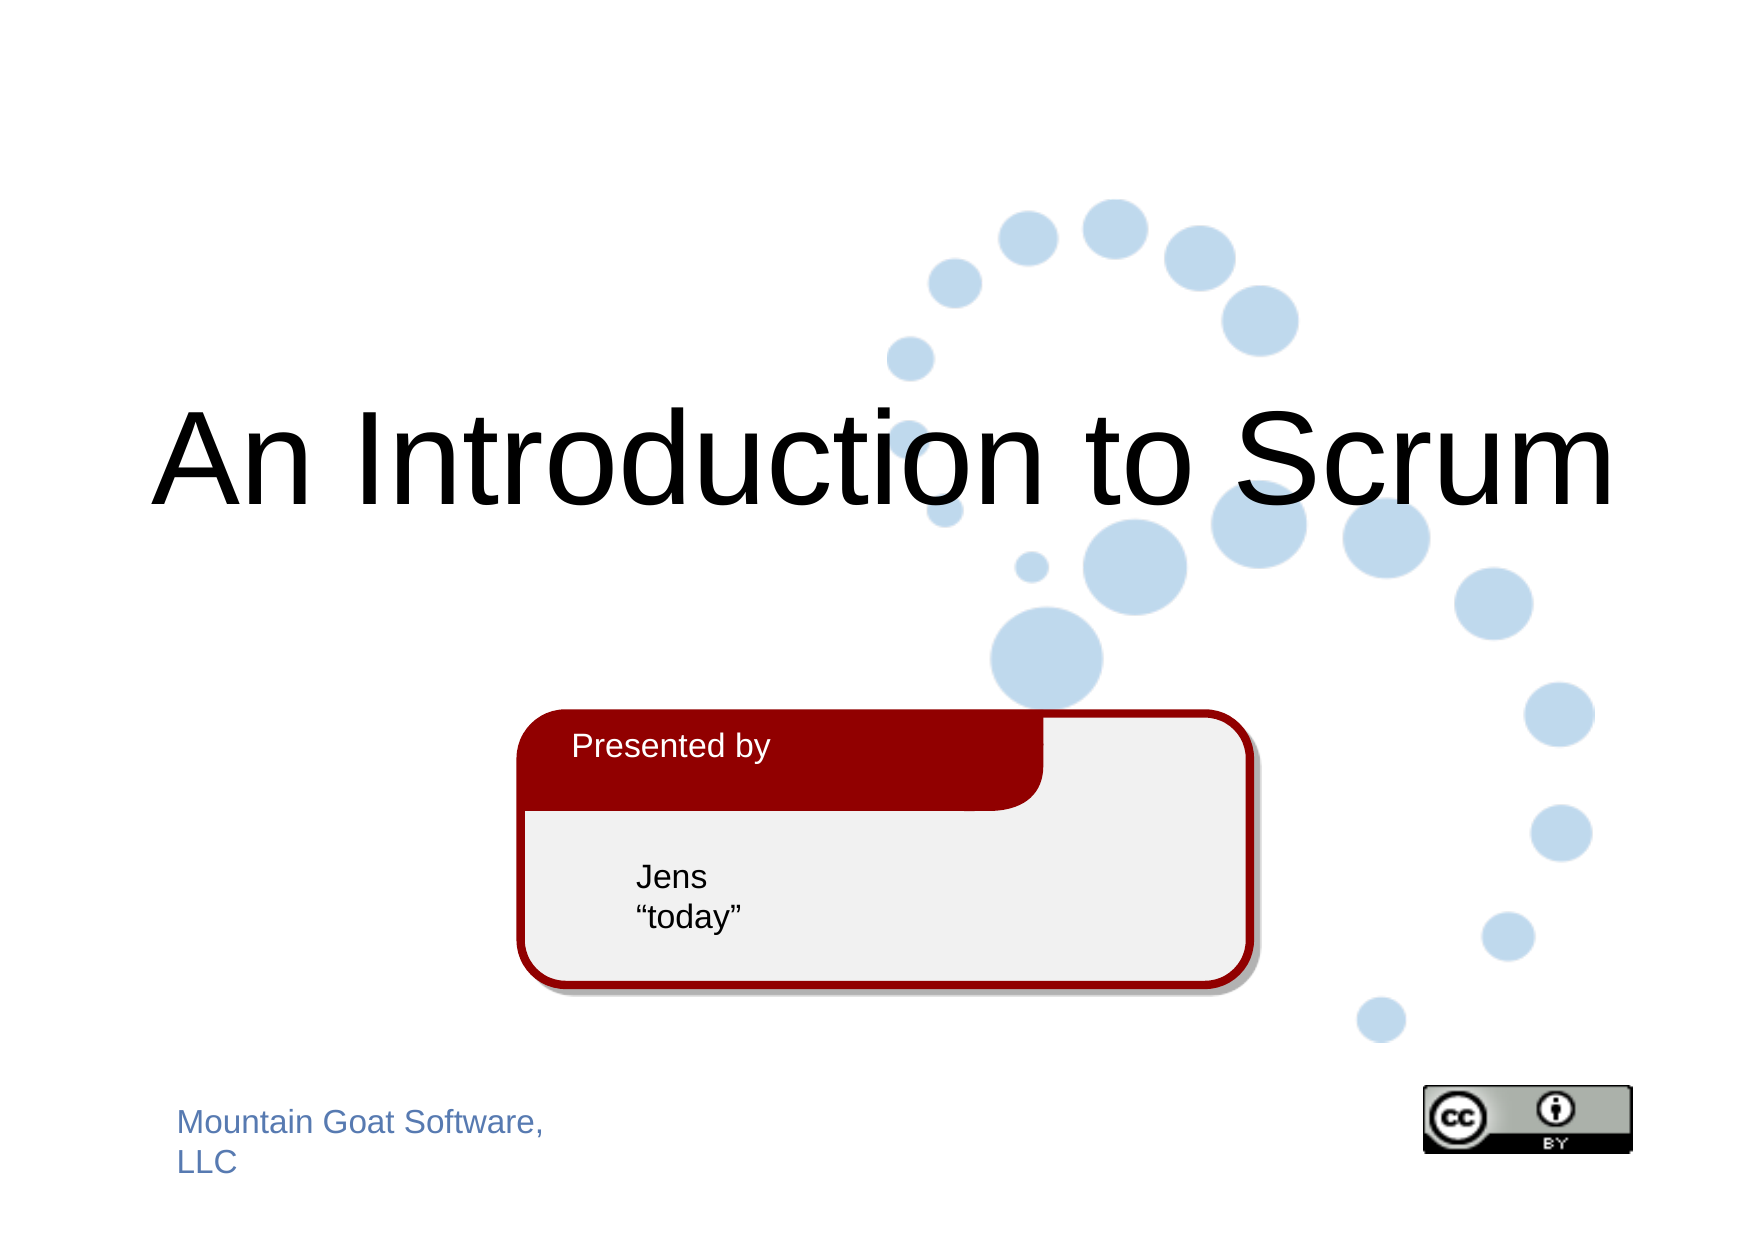

An Introduction to Scrum
Presented by
Jens
“today”